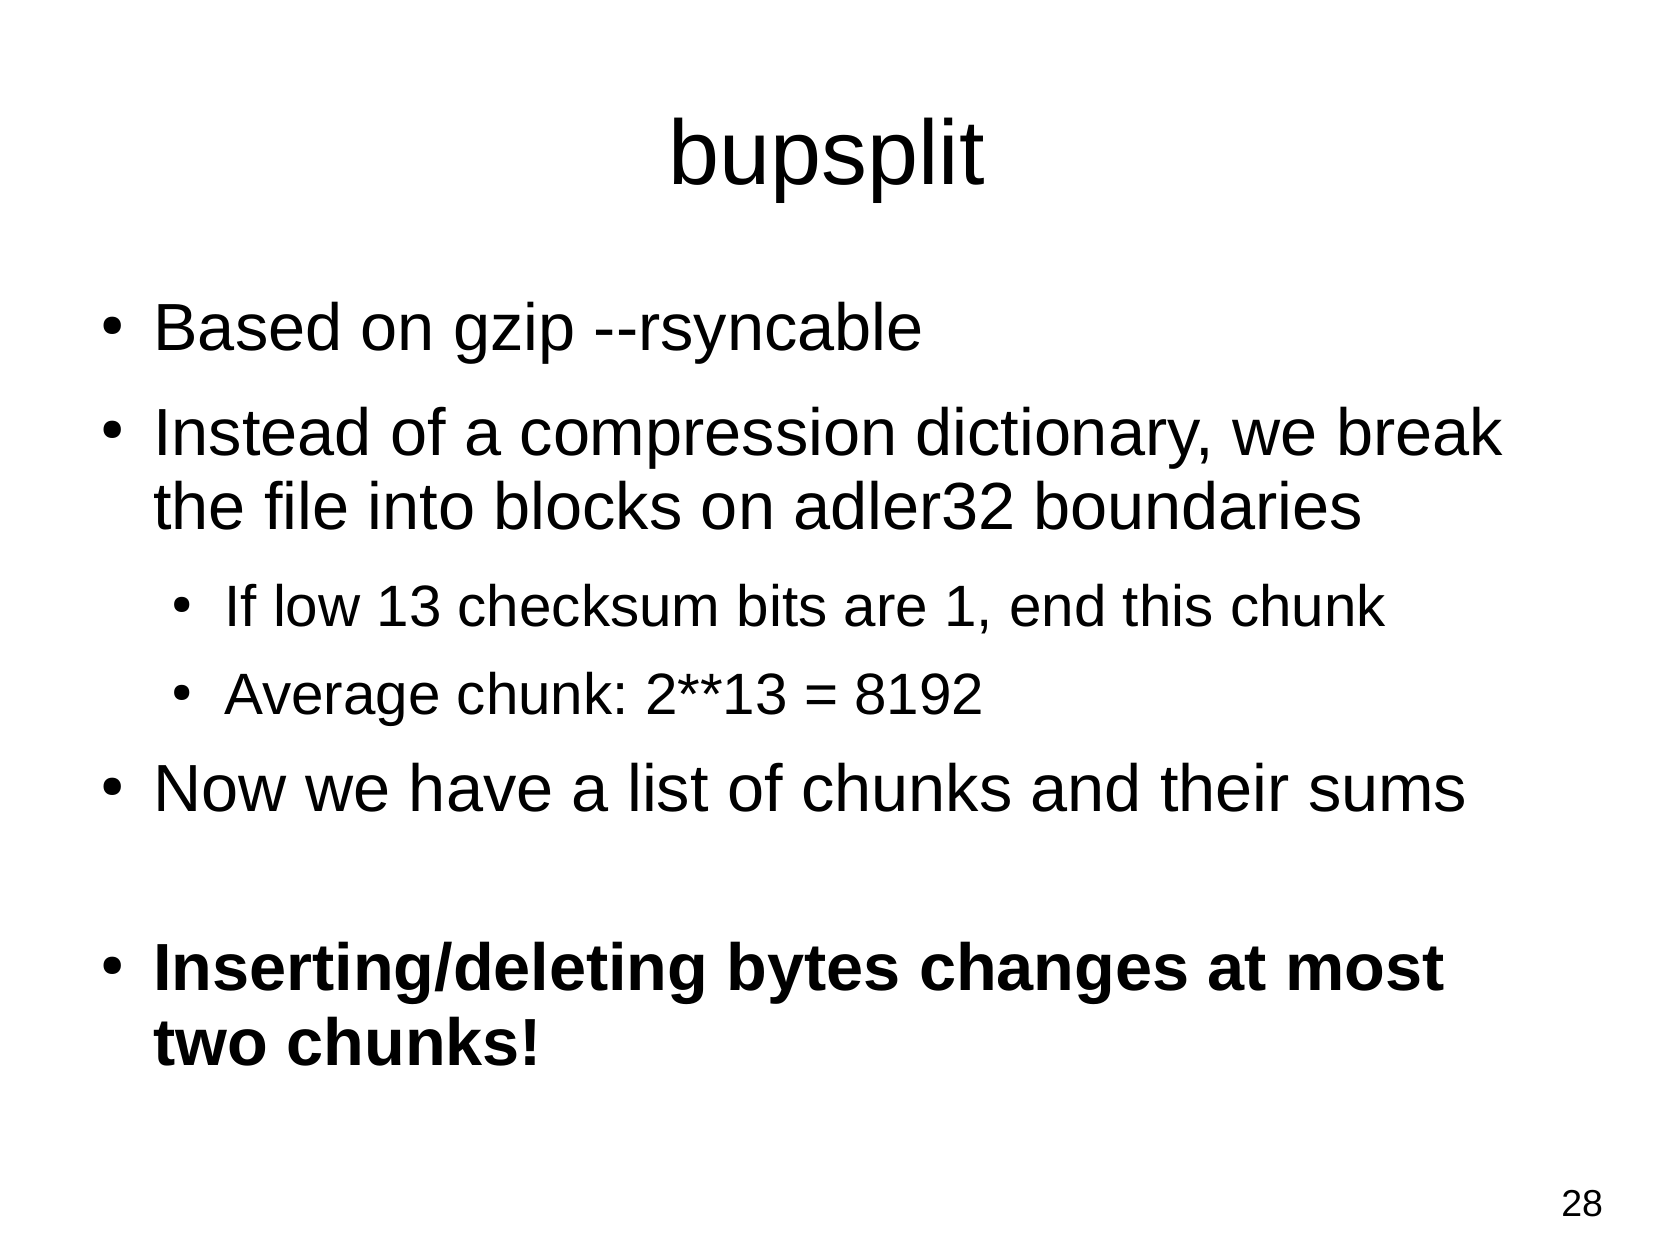

# bupsplit
Based on gzip --rsyncable
Instead of a compression dictionary, we break the file into blocks on adler32 boundaries
If low 13 checksum bits are 1, end this chunk
Average chunk: 2**13 = 8192
Now we have a list of chunks and their sums
Inserting/deleting bytes changes at most two chunks!
28